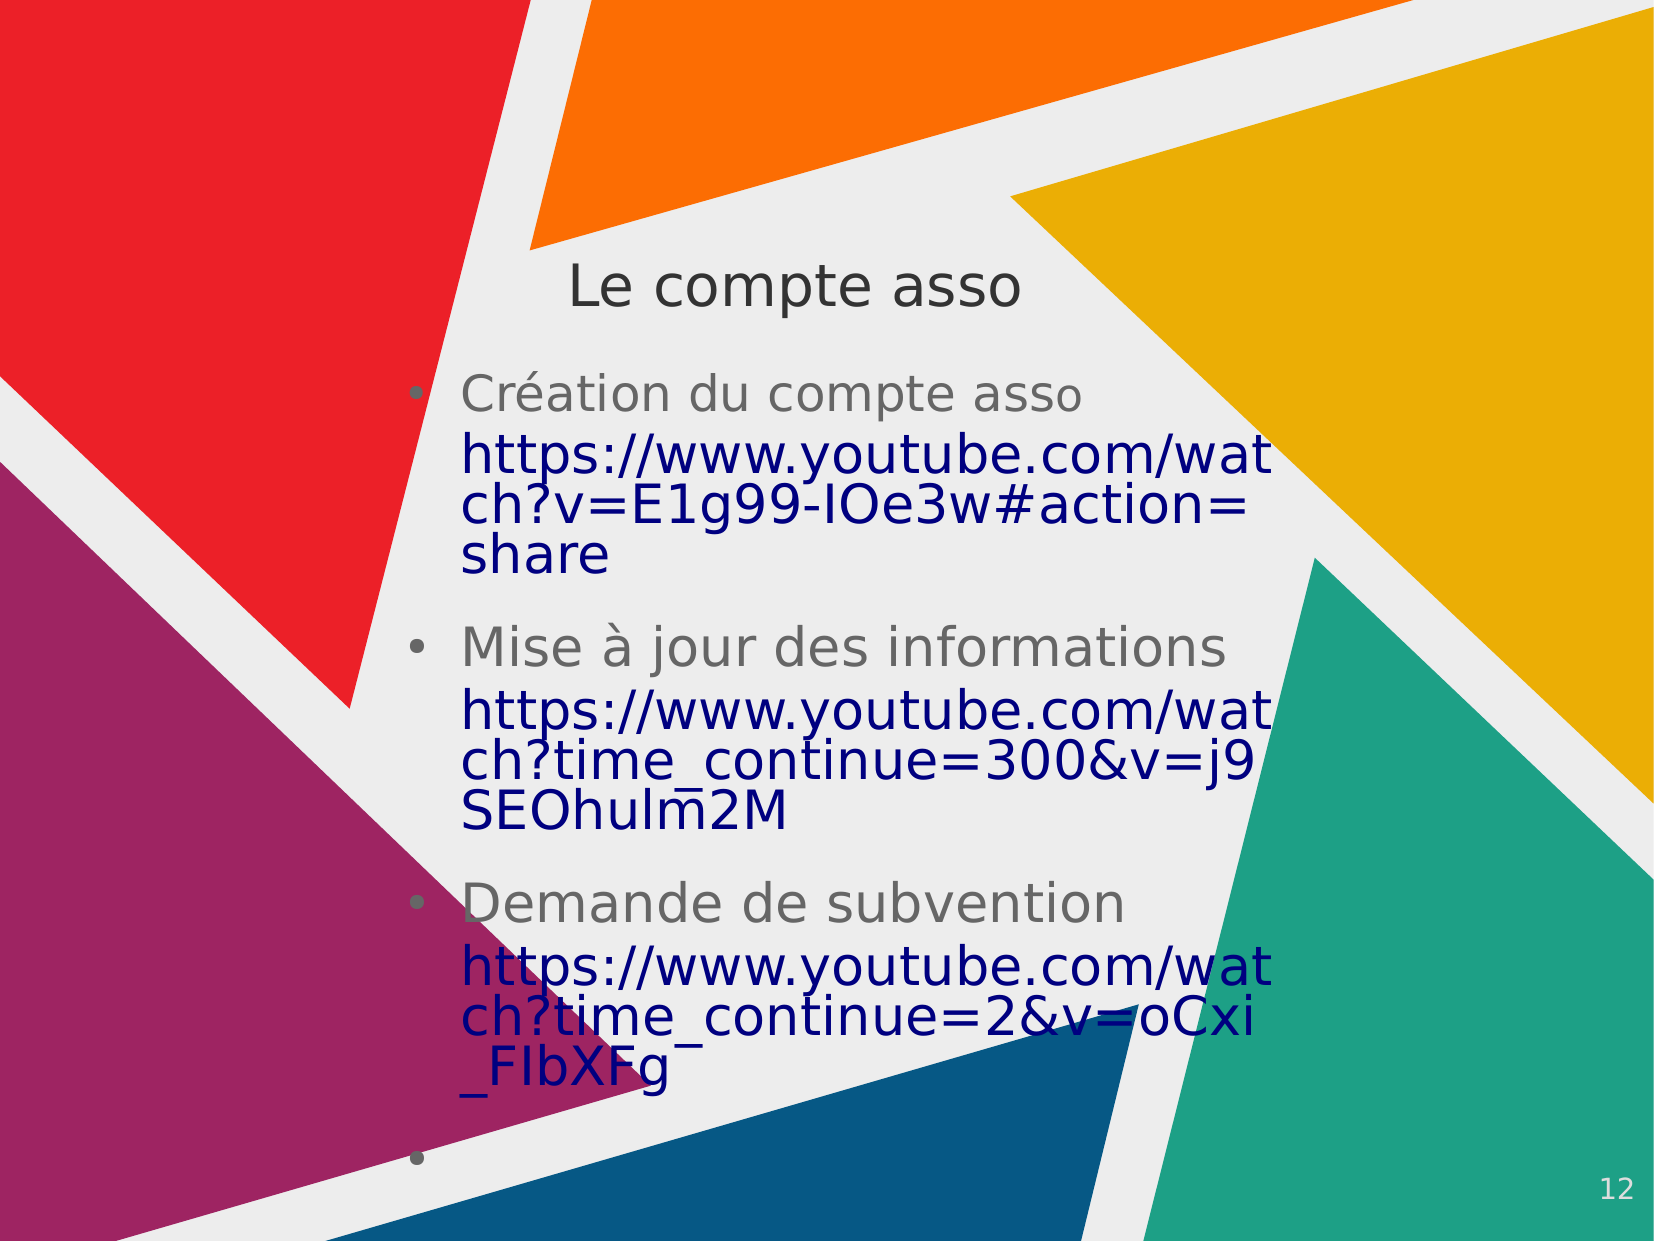

# Le compte asso
Création du compte assohttps://www.youtube.com/watch?v=E1g99-IOe3w#action=share
Mise à jour des informations https://www.youtube.com/watch?time_continue=300&v=j9SEOhulm2M
Demande de subvention https://www.youtube.com/watch?time_continue=2&v=oCxi_FIbXFg
12